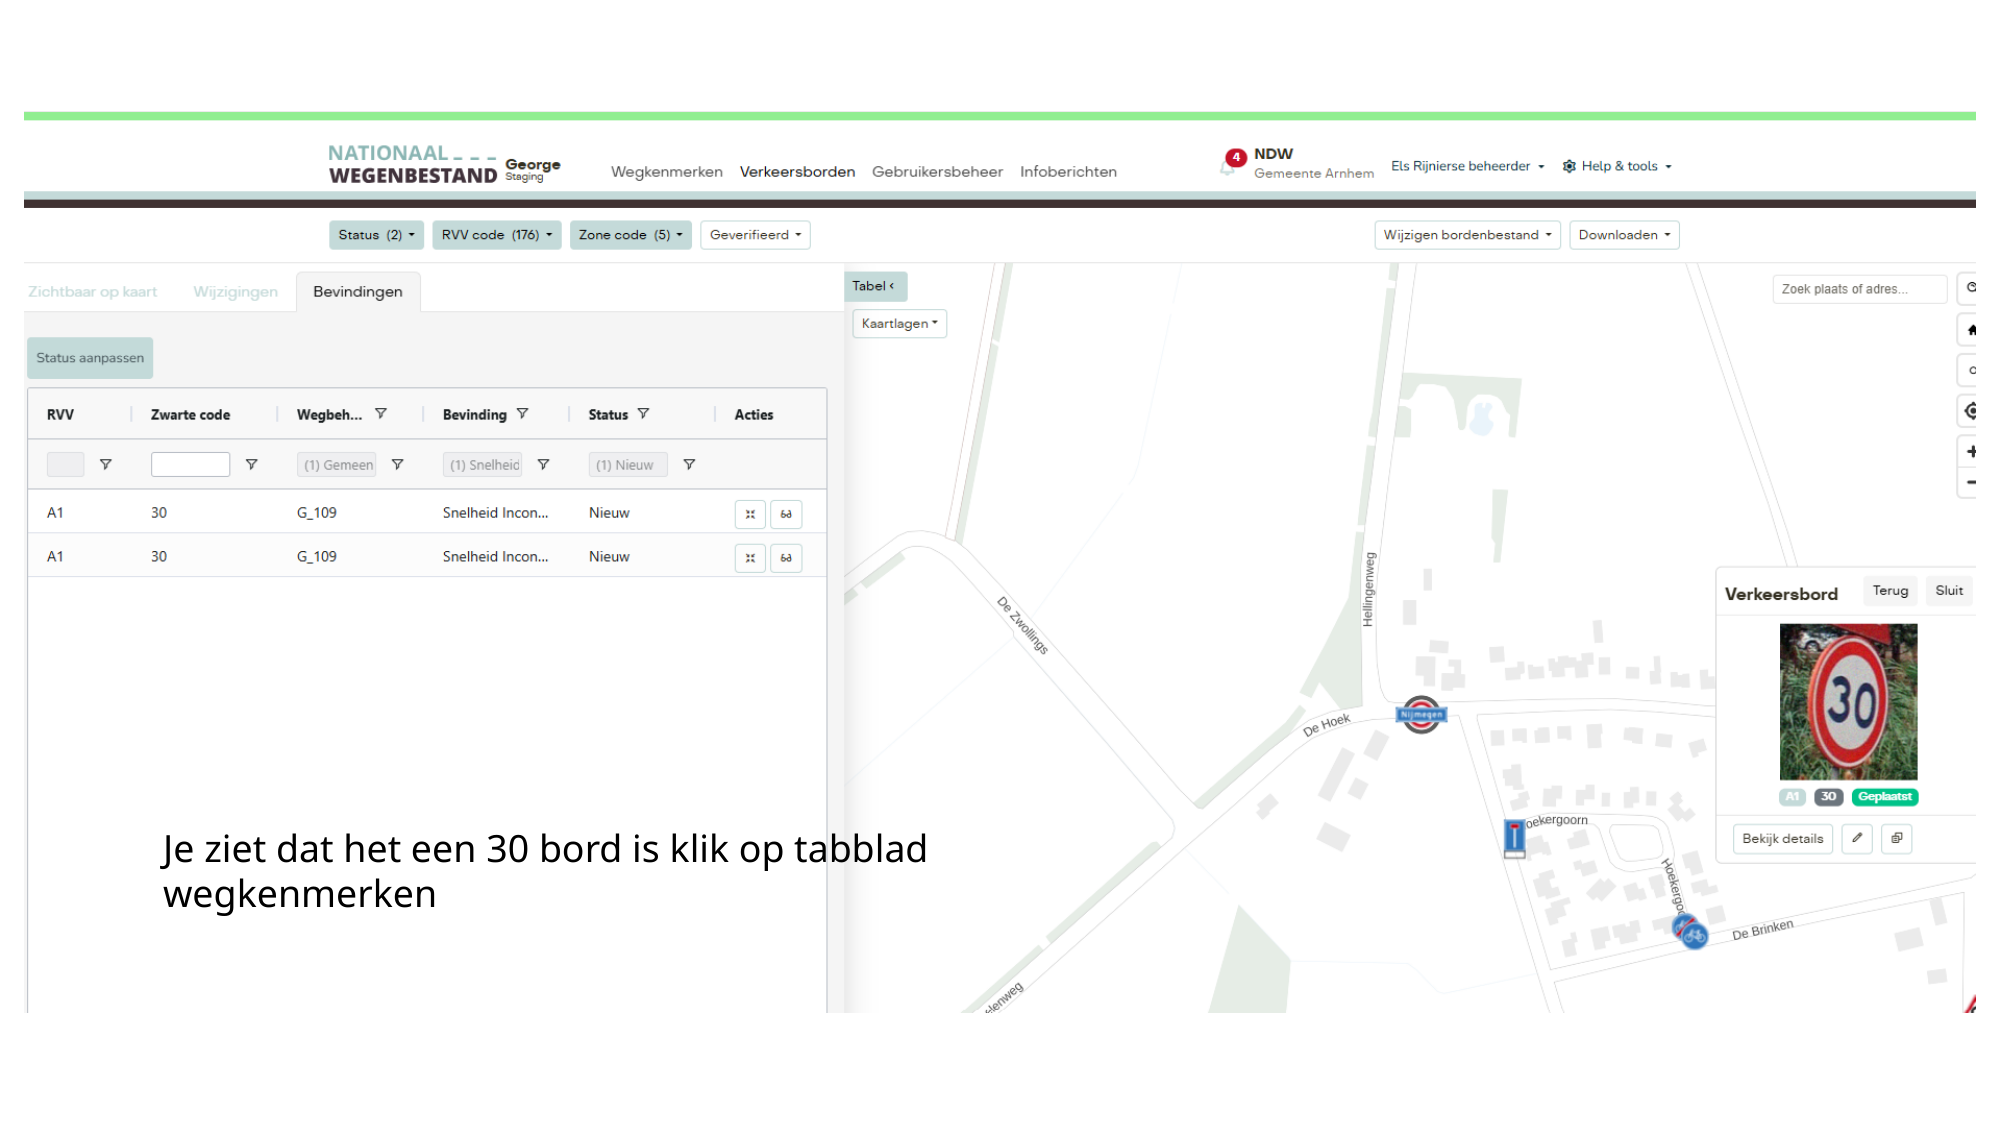

Je ziet dat het een 30 bord is klik op tabblad wegkenmerken